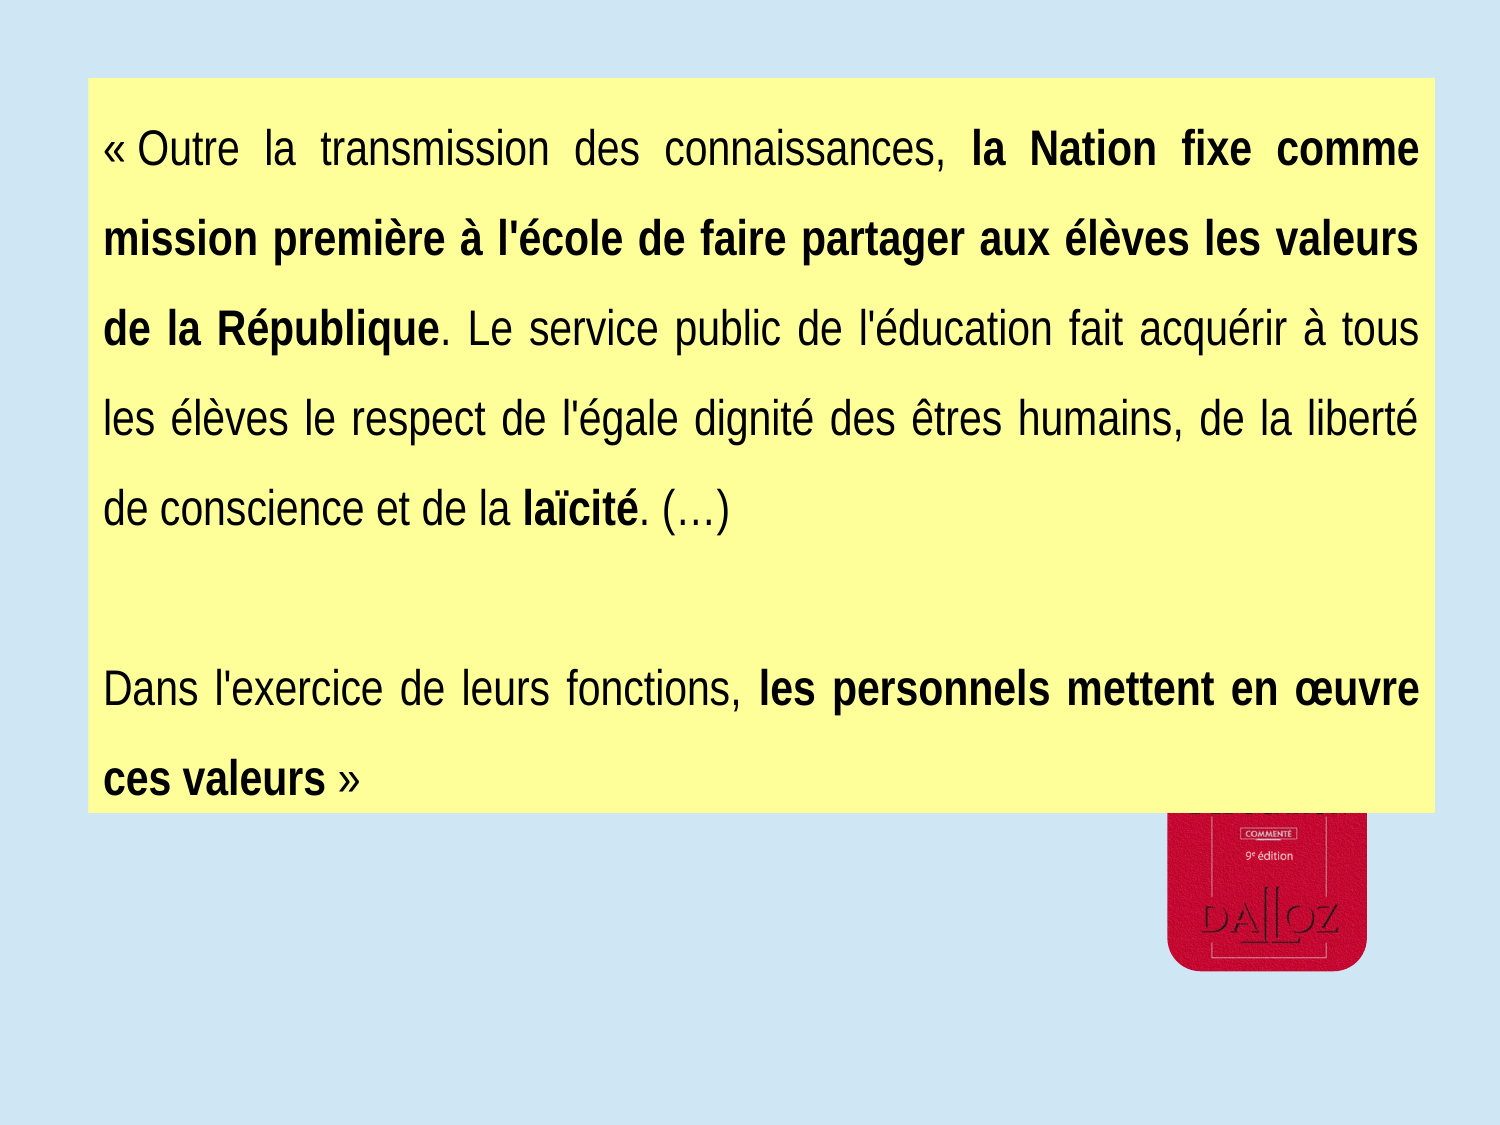

« Outre la transmission des connaissances, la Nation fixe comme mission première à l'école de faire partager aux élèves les valeurs de la République. Le service public de l'éducation fait acquérir à tous les élèves le respect de l'égale dignité des êtres humains, de la liberté de conscience et de la laïcité. (…)
Dans l'exercice de leurs fonctions, les personnels mettent en œuvre ces valeurs »